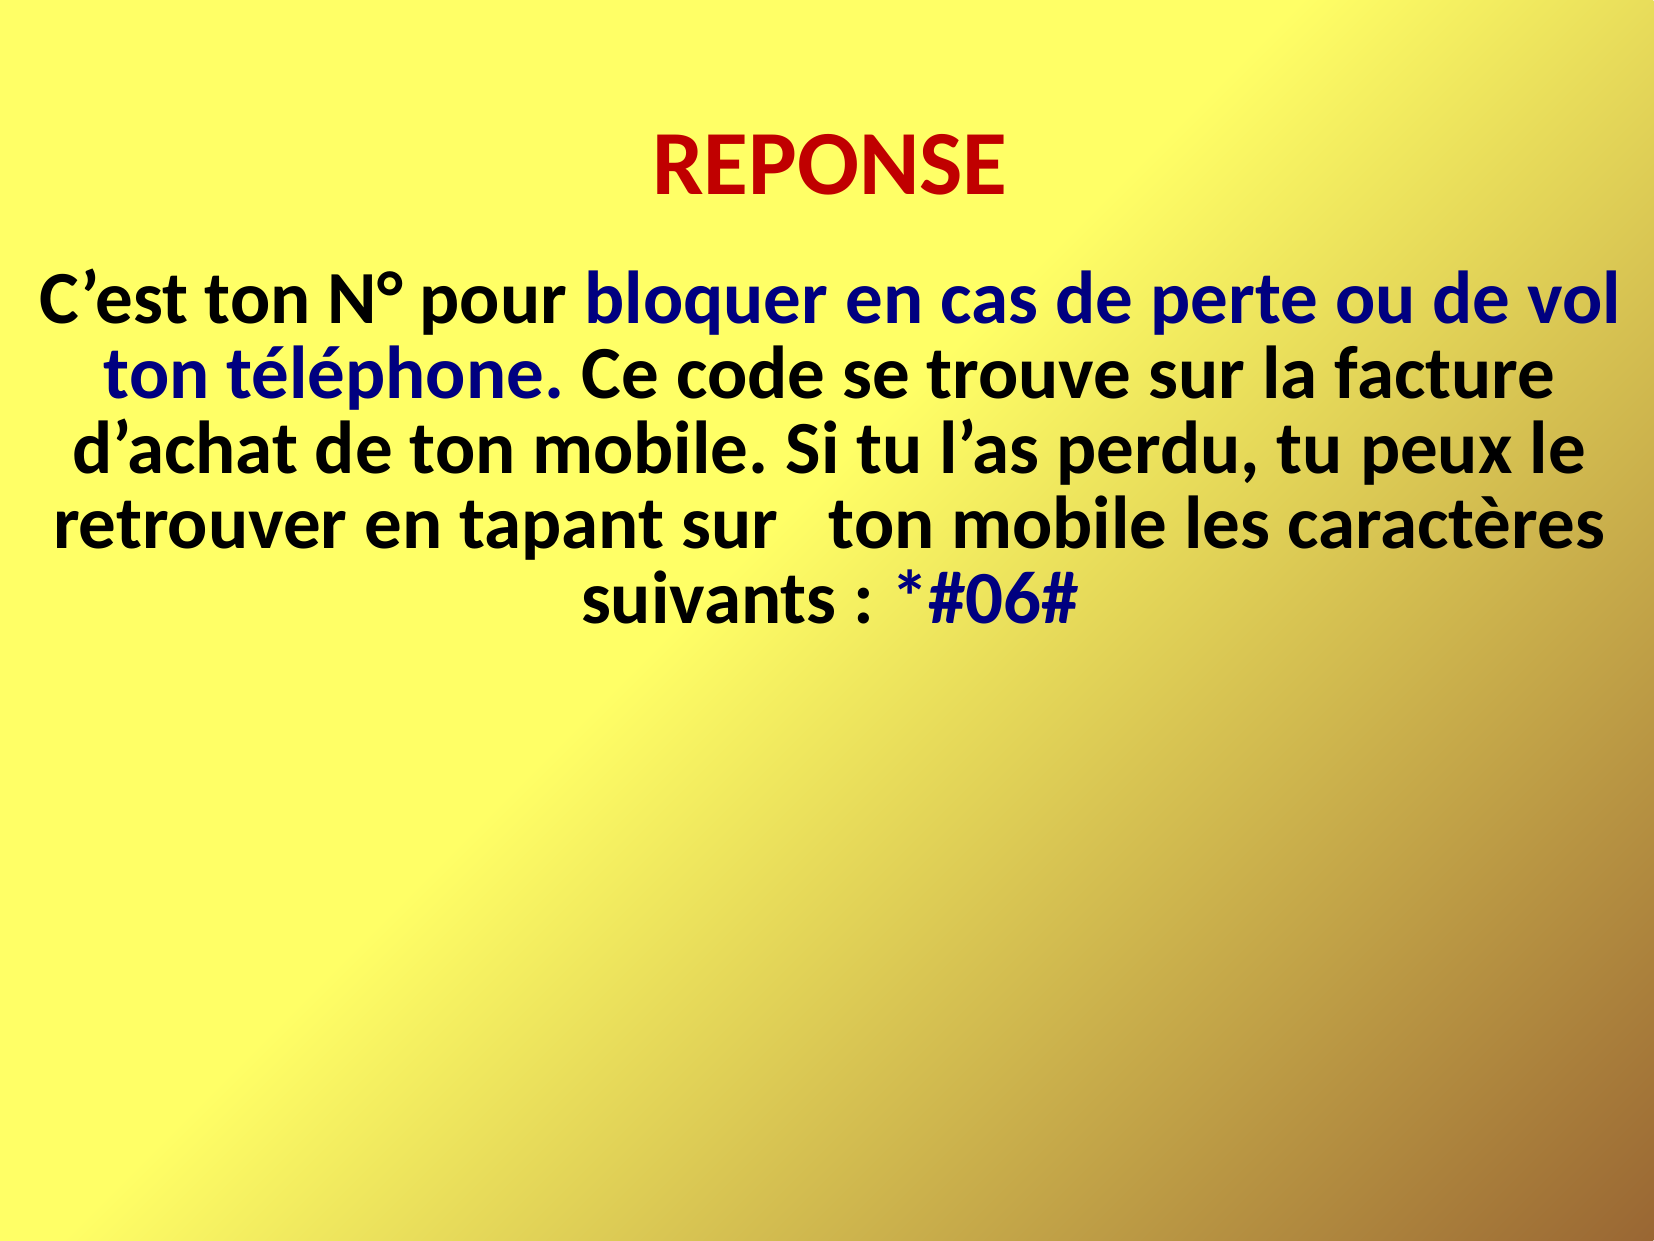

REPONSE
C’est ton N° pour bloquer en cas de perte ou de vol ton téléphone. Ce code se trouve sur la facture d’achat de ton mobile. Si tu l’as perdu, tu peux le retrouver en tapant sur ton mobile les caractères suivants : *#06#